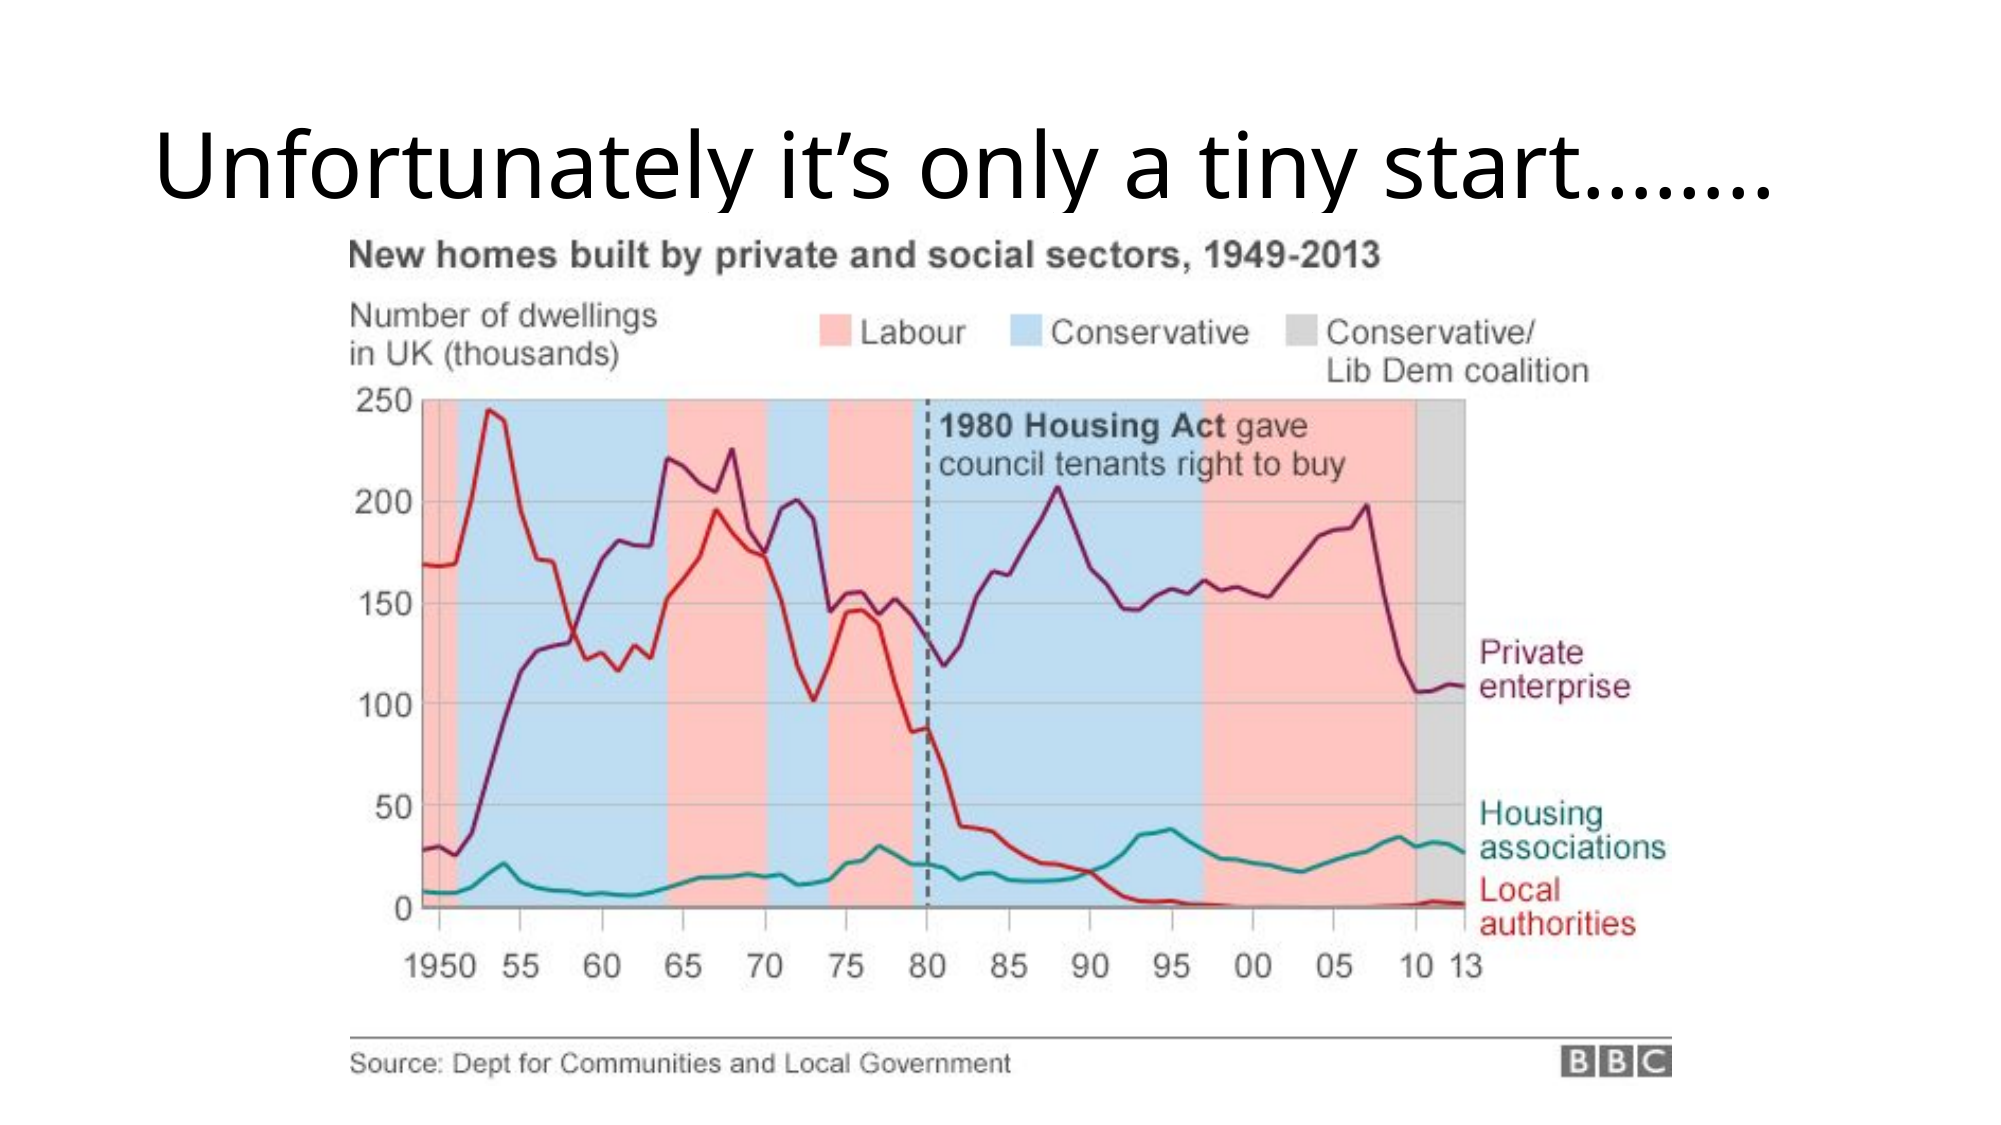

# Unfortunately it’s only a tiny start……..